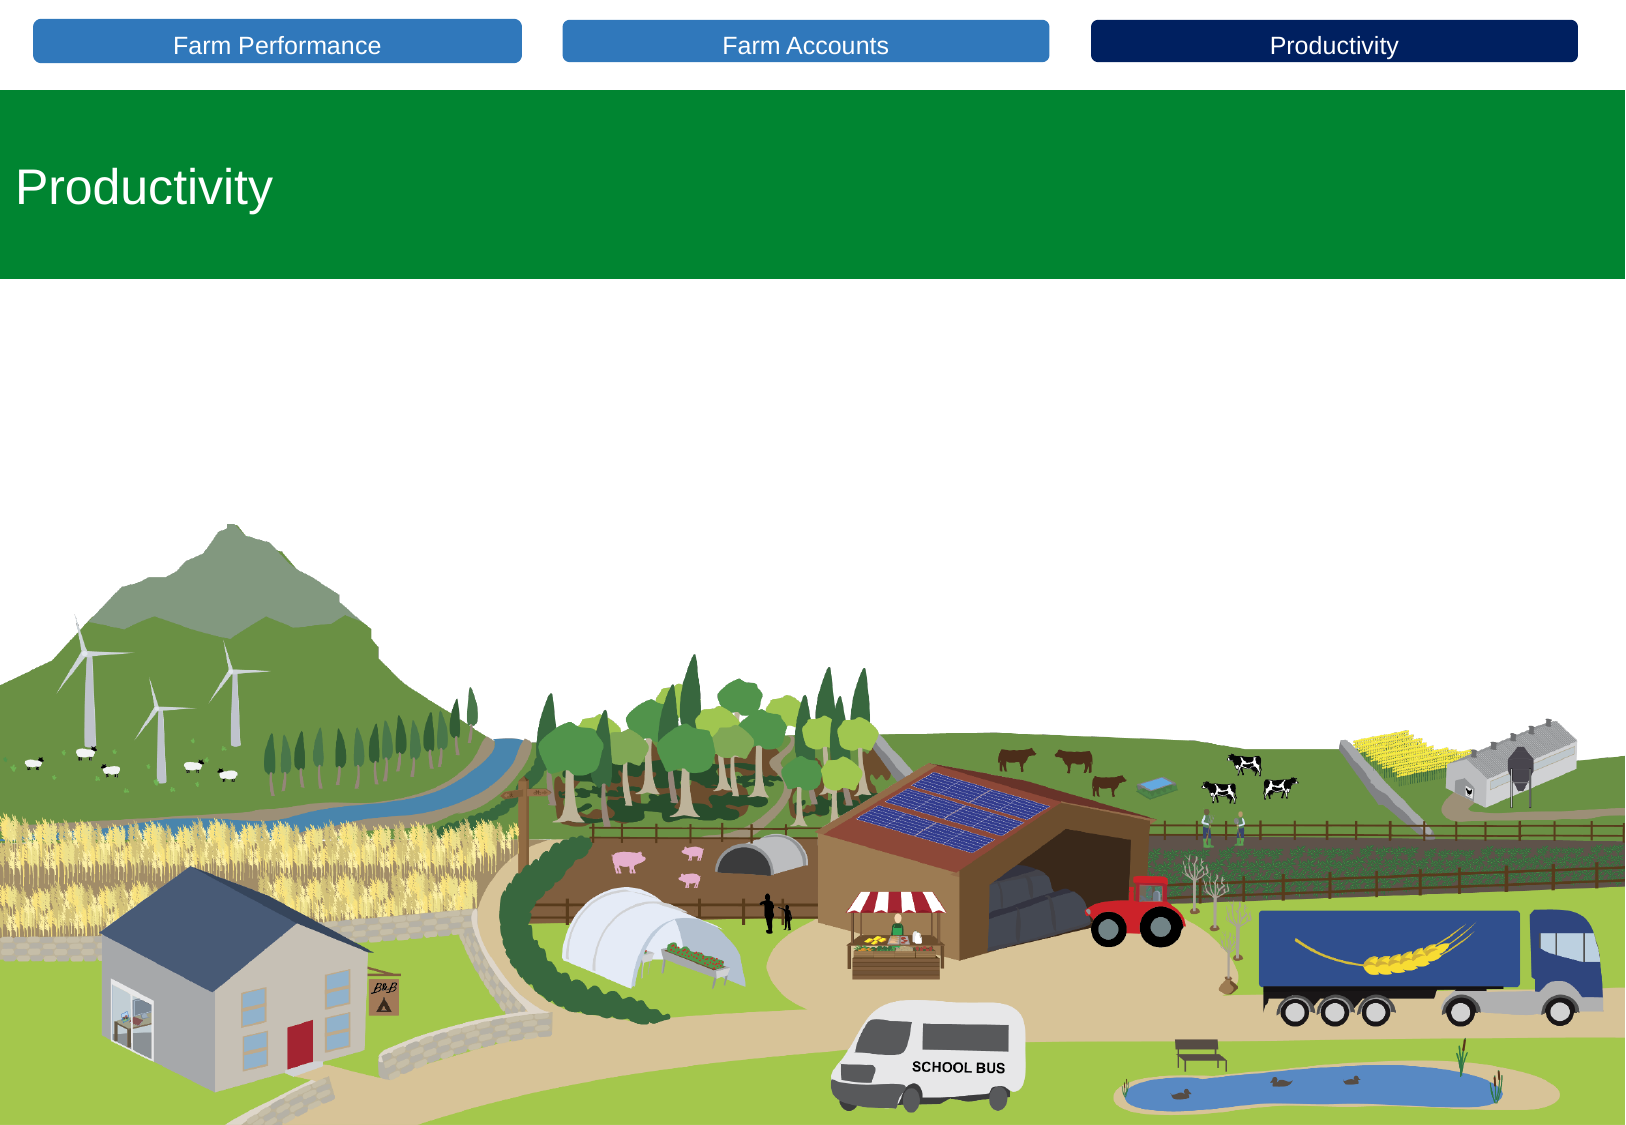

Farm Performance
Farm Accounts
Productivity
# Productivity
Productivity